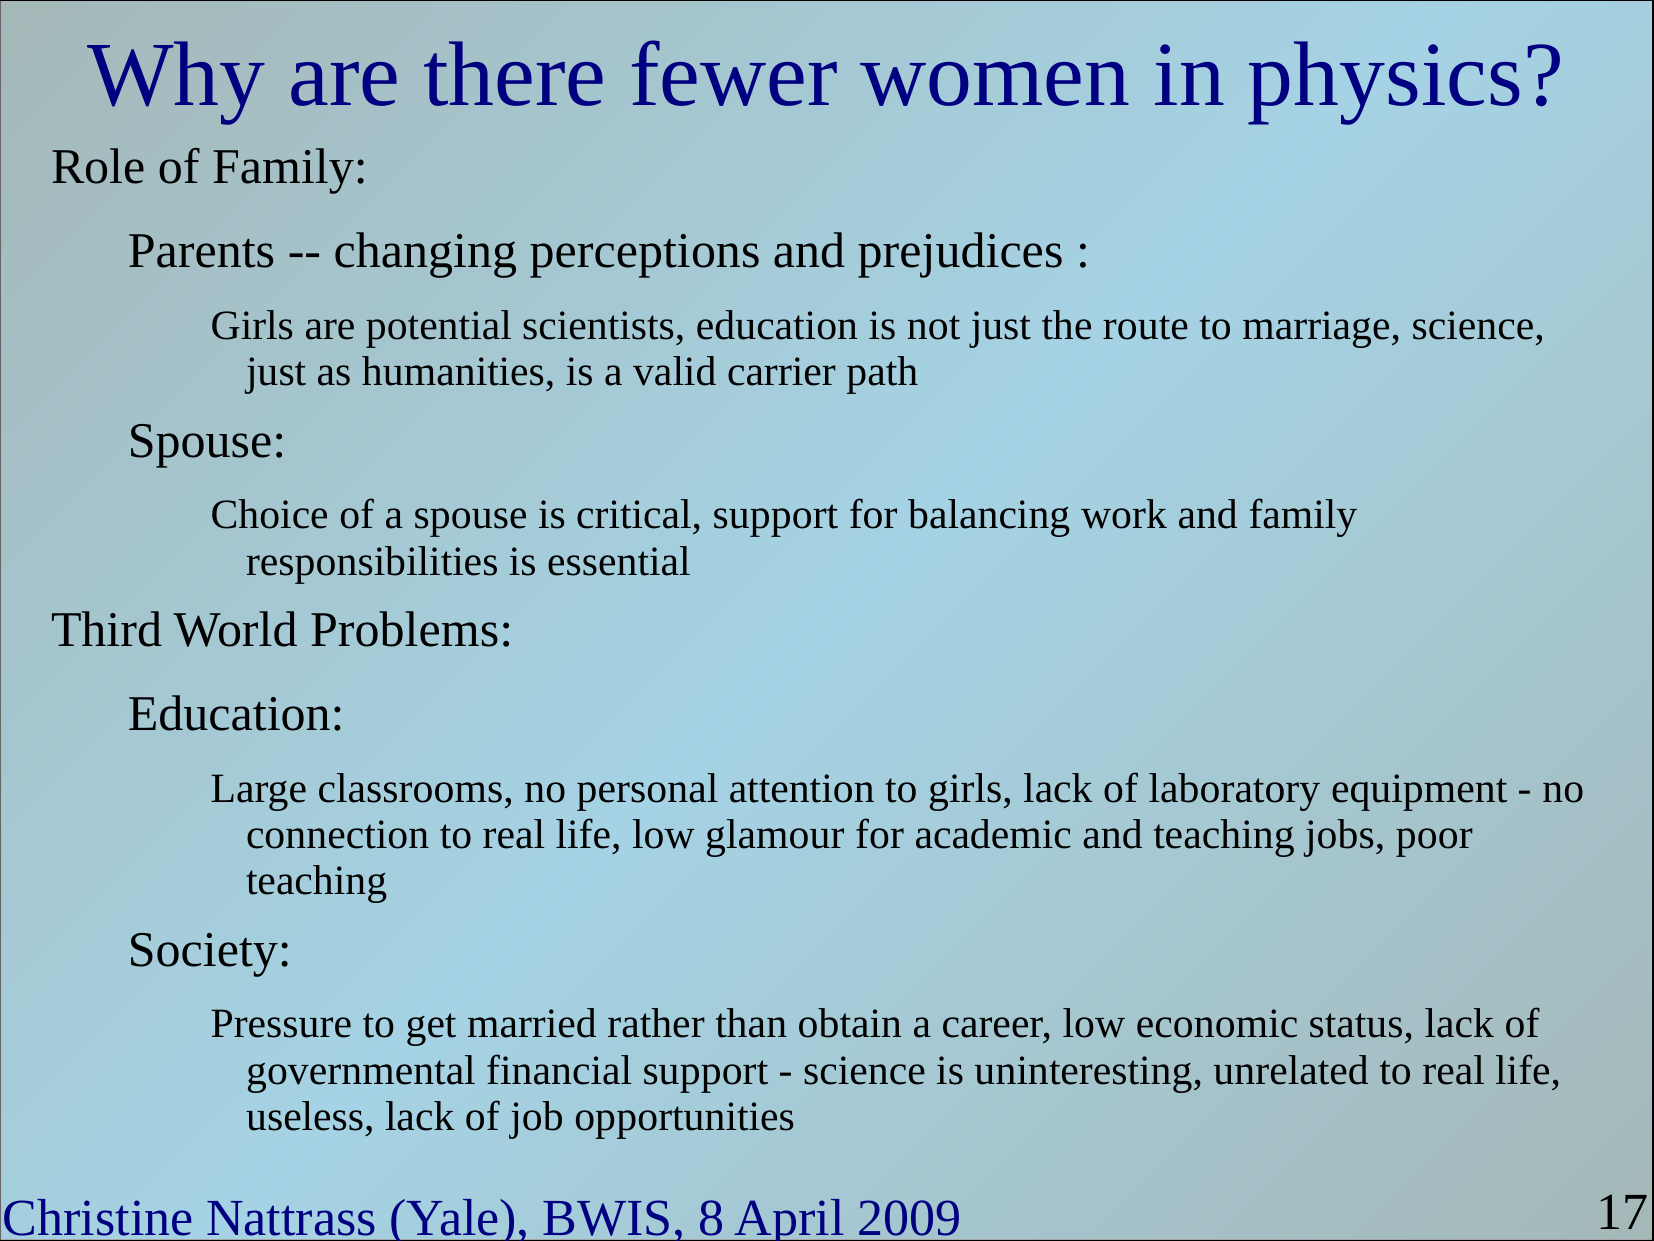

# Why are there fewer women in physics?
Role of Family:
Parents -- changing perceptions and prejudices :
Girls are potential scientists, education is not just the route to marriage, science, just as humanities, is a valid carrier path
Spouse:
Choice of a spouse is critical, support for balancing work and family responsibilities is essential
Third World Problems:
Education:
Large classrooms, no personal attention to girls, lack of laboratory equipment - no connection to real life, low glamour for academic and teaching jobs, poor teaching
Society:
Pressure to get married rather than obtain a career, low economic status, lack of governmental financial support - science is uninteresting, unrelated to real life, useless, lack of job opportunities